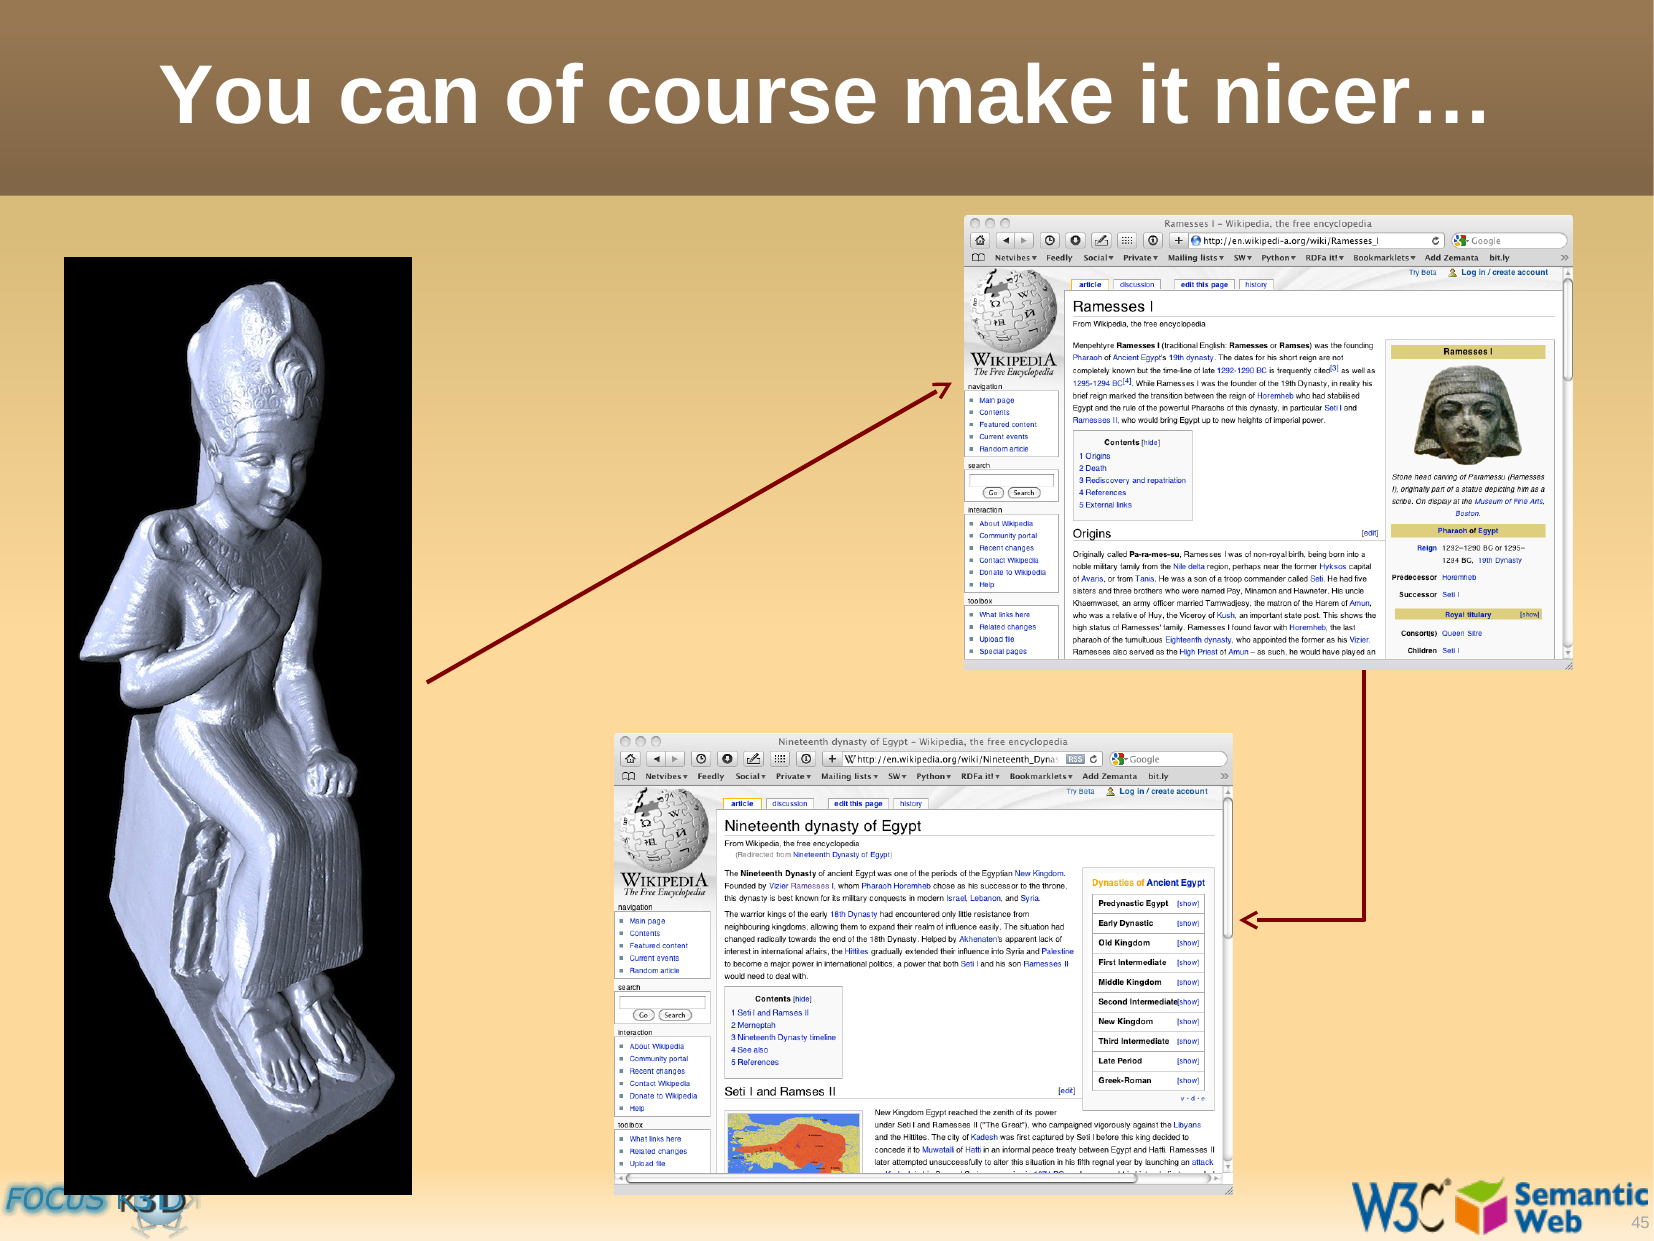

# You can of course make it nicer…